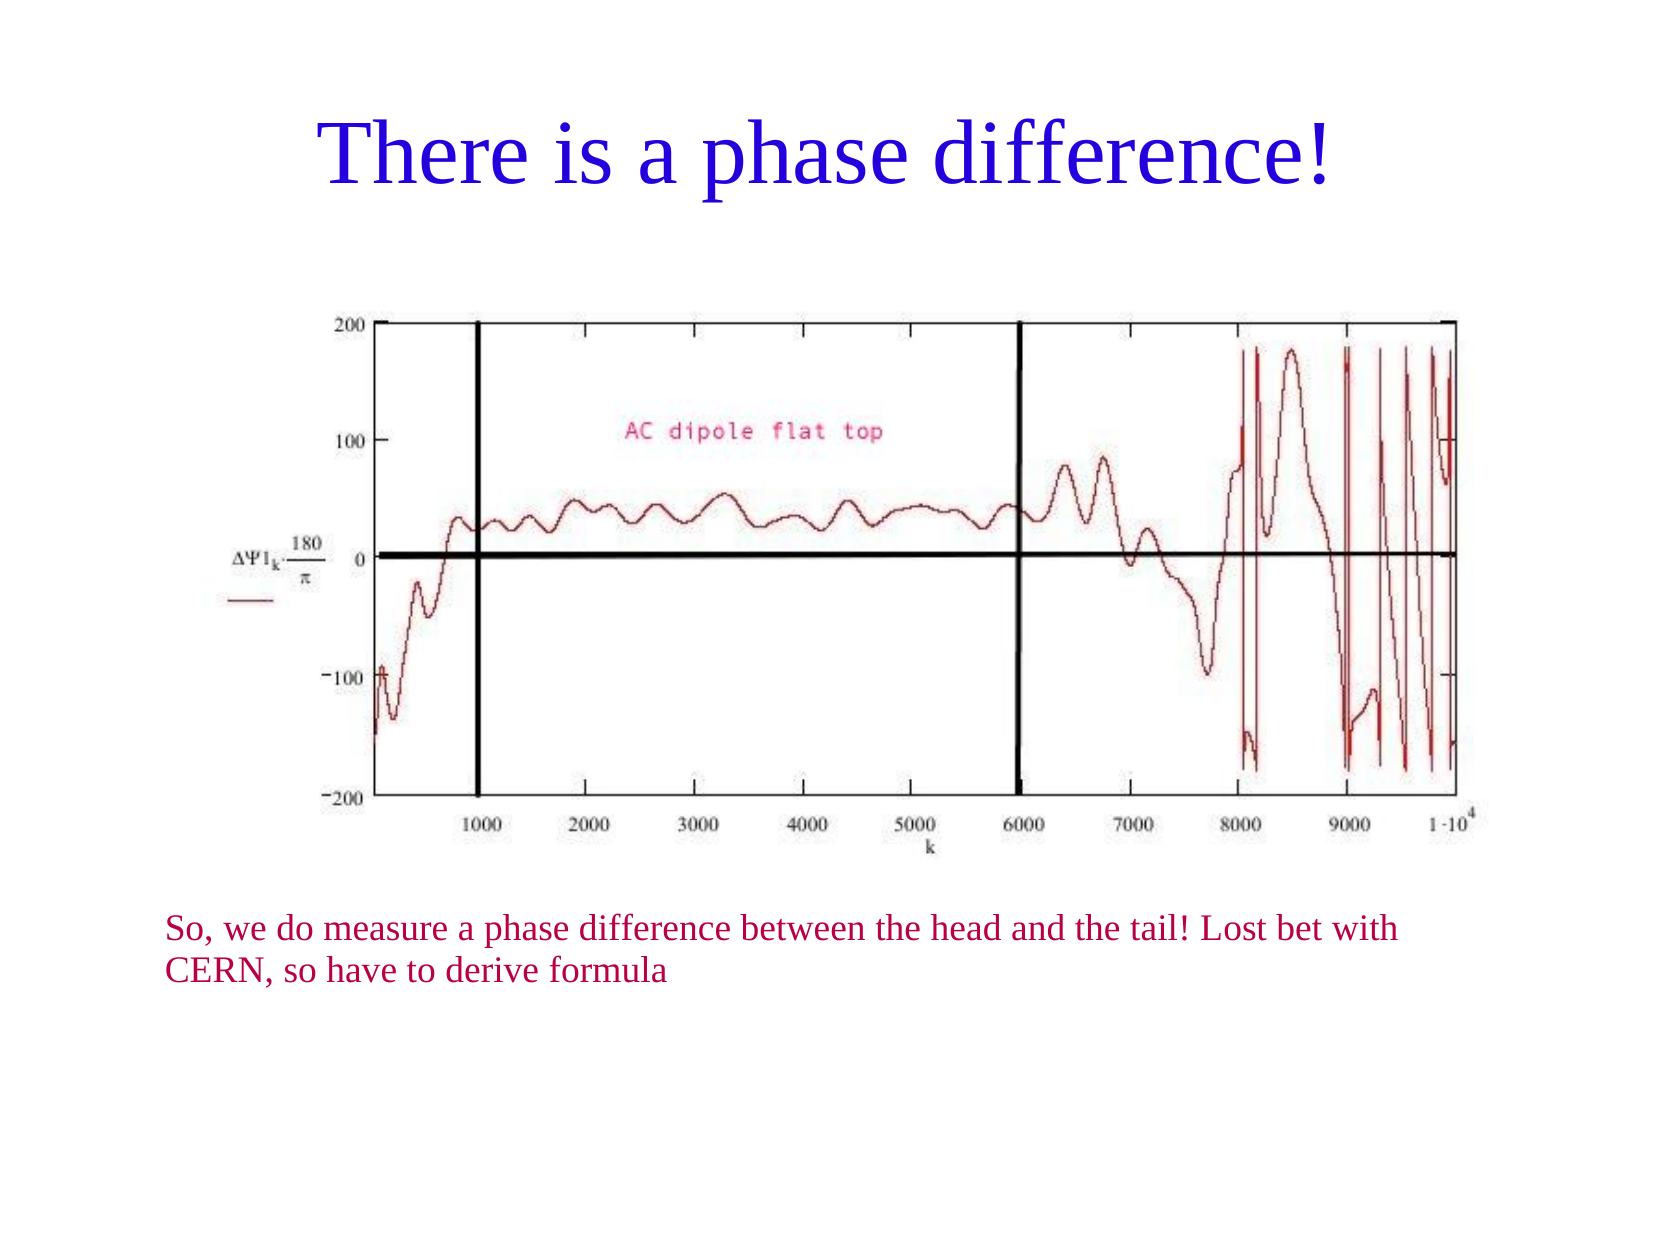

# There is a phase difference!
So, we do measure a phase difference between the head and the tail! Lost bet with CERN, so have to derive formula